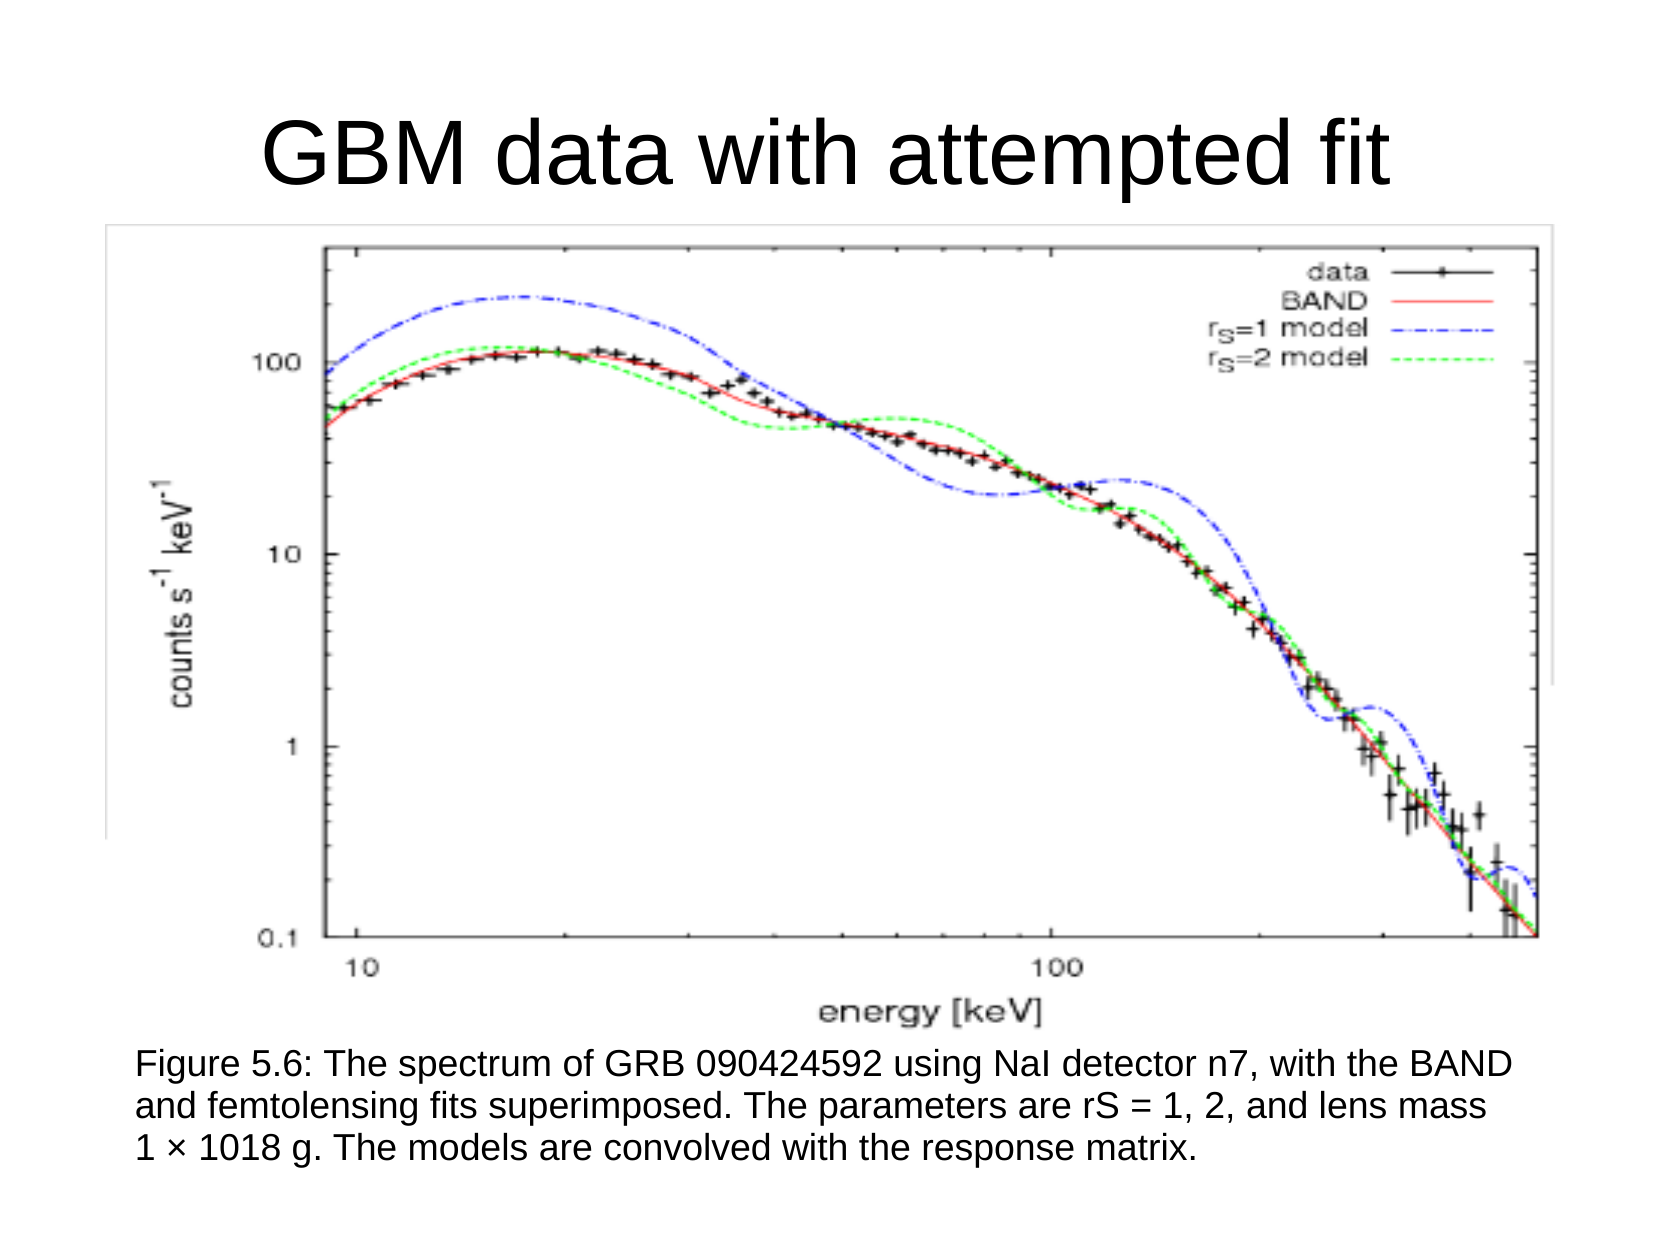

# GBM data with attempted fit
Figure 5.6: The spectrum of GRB 090424592 using NaI detector n7, with the BAND
and femtolensing fits superimposed. The parameters are rS = 1, 2, and lens mass
1 × 1018 g. The models are convolved with the response matrix.